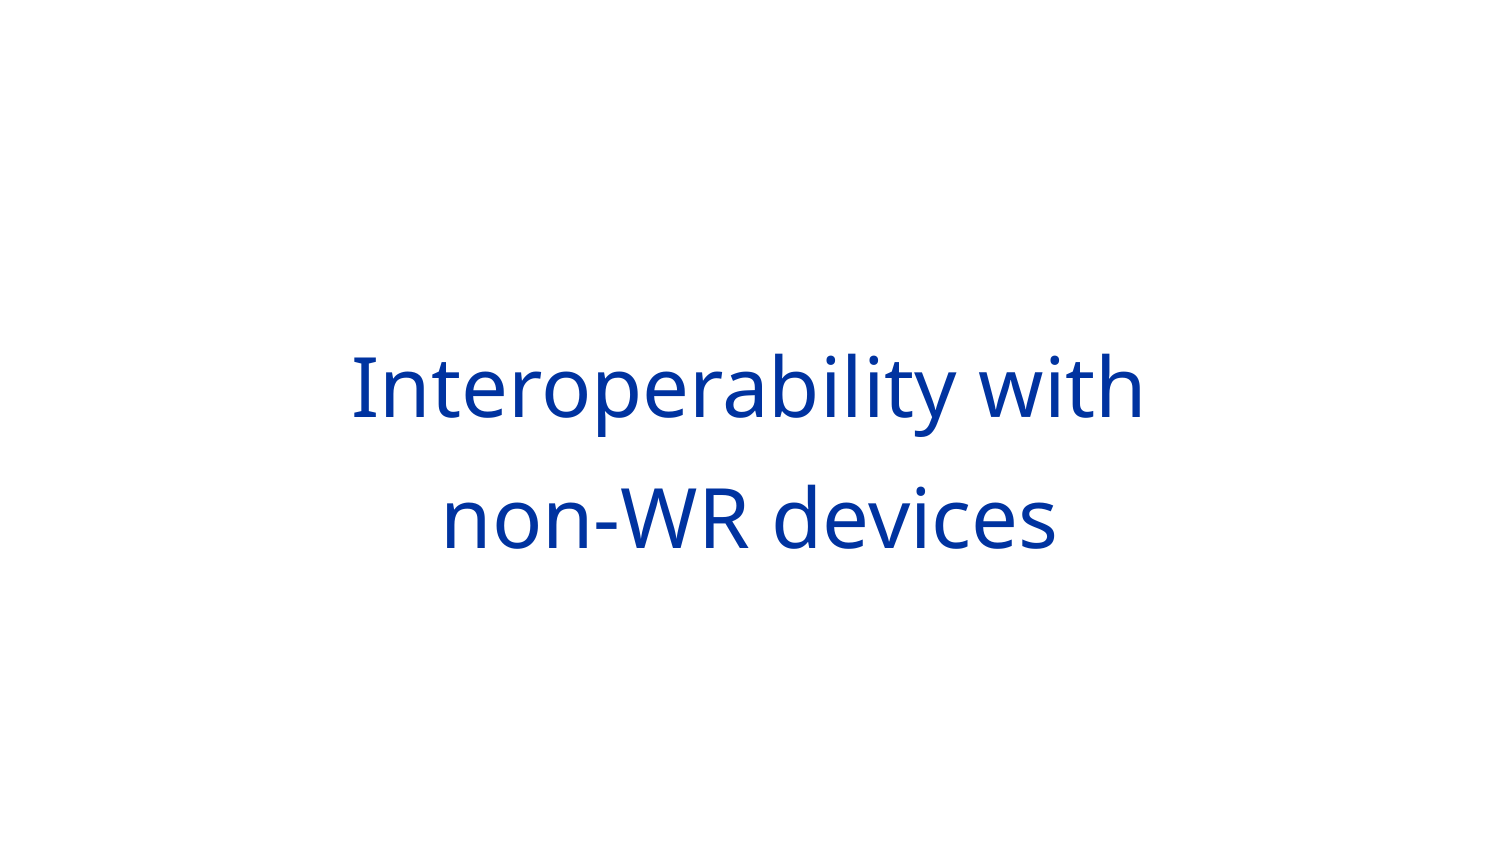

# Interoperability with
non-WR devices
WRS Advanced, 2024-12-04